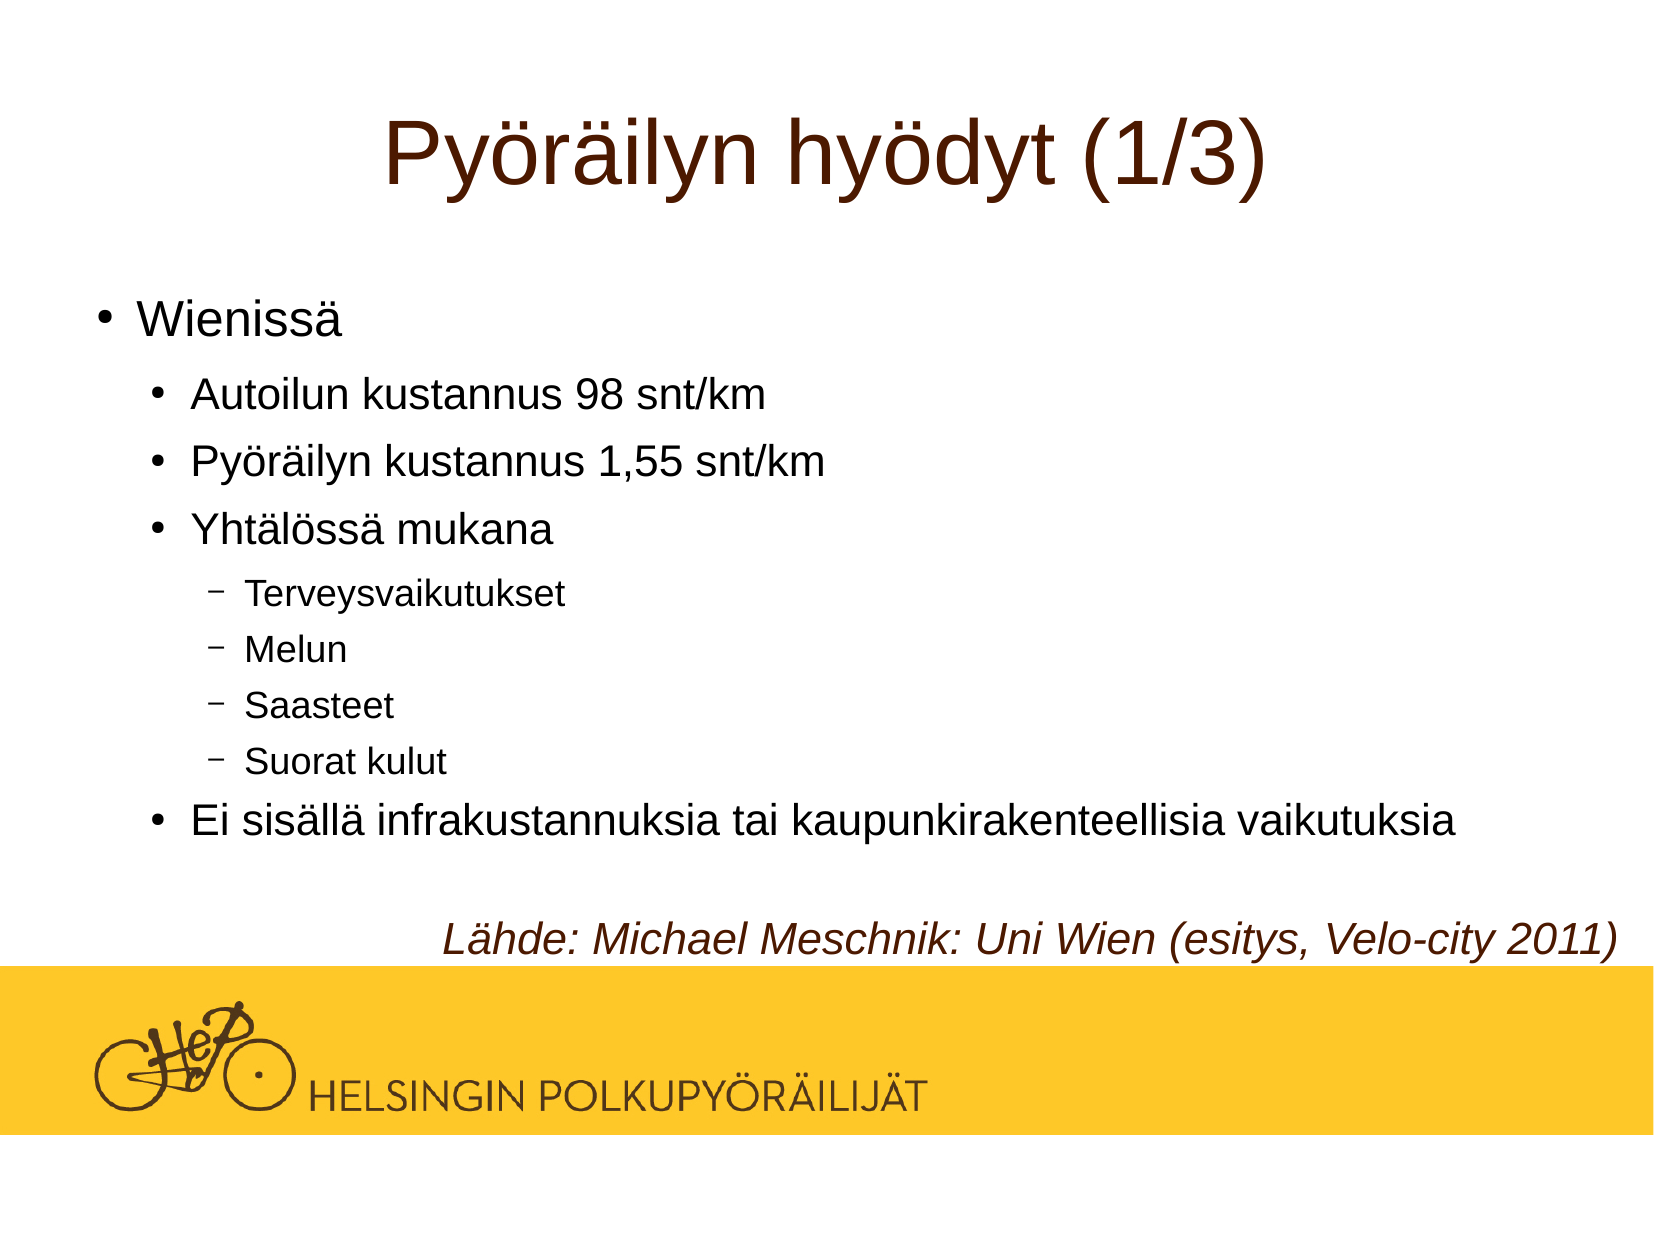

# Pyöräilyn hyödyt (1/3)
Wienissä
Autoilun kustannus 98 snt/km
Pyöräilyn kustannus 1,55 snt/km
Yhtälössä mukana
Terveysvaikutukset
Melun
Saasteet
Suorat kulut
Ei sisällä infrakustannuksia tai kaupunkirakenteellisia vaikutuksia
Lähde: Michael Meschnik: Uni Wien (esitys, Velo-city 2011)